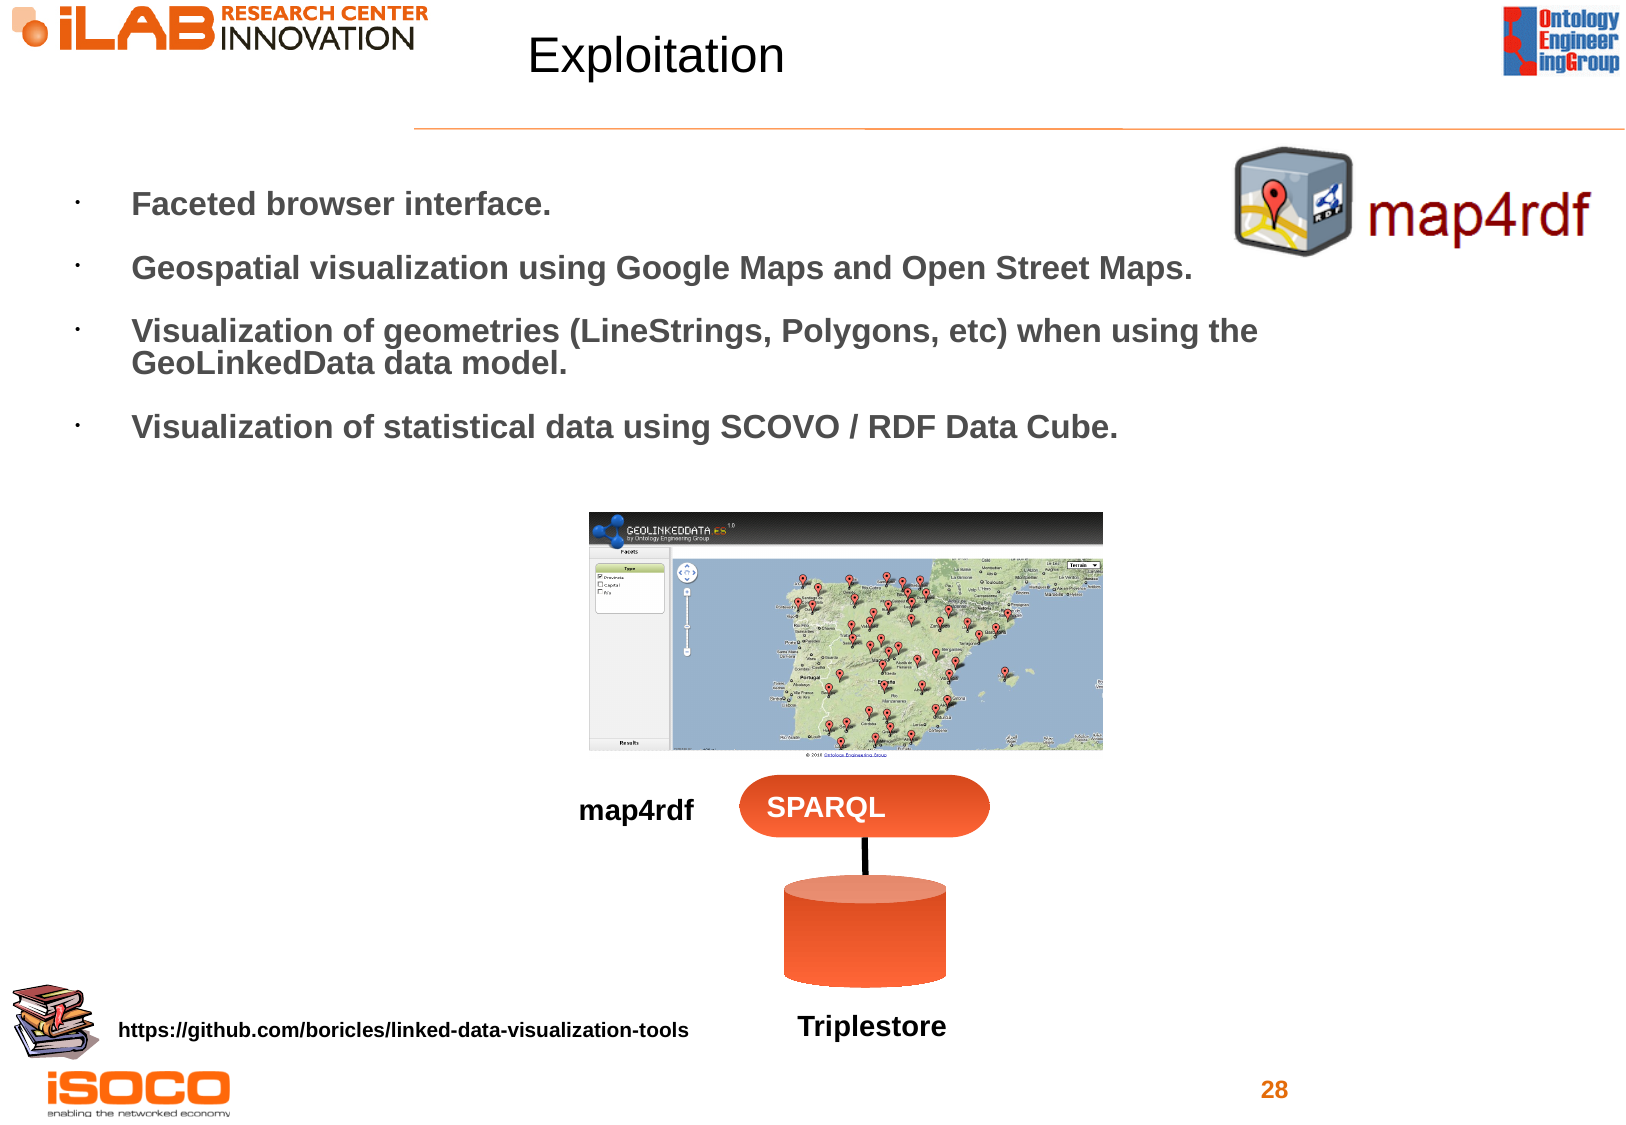

# Exploitation
Faceted browser interface.
Geospatial visualization using Google Maps and Open Street Maps.
Visualization of geometries (LineStrings, Polygons, etc) when using the GeoLinkedData data model.
Visualization of statistical data using SCOVO / RDF Data Cube.
SPARQL
map4rdf
Triplestore
https://github.com/boricles/linked-data-visualization-tools